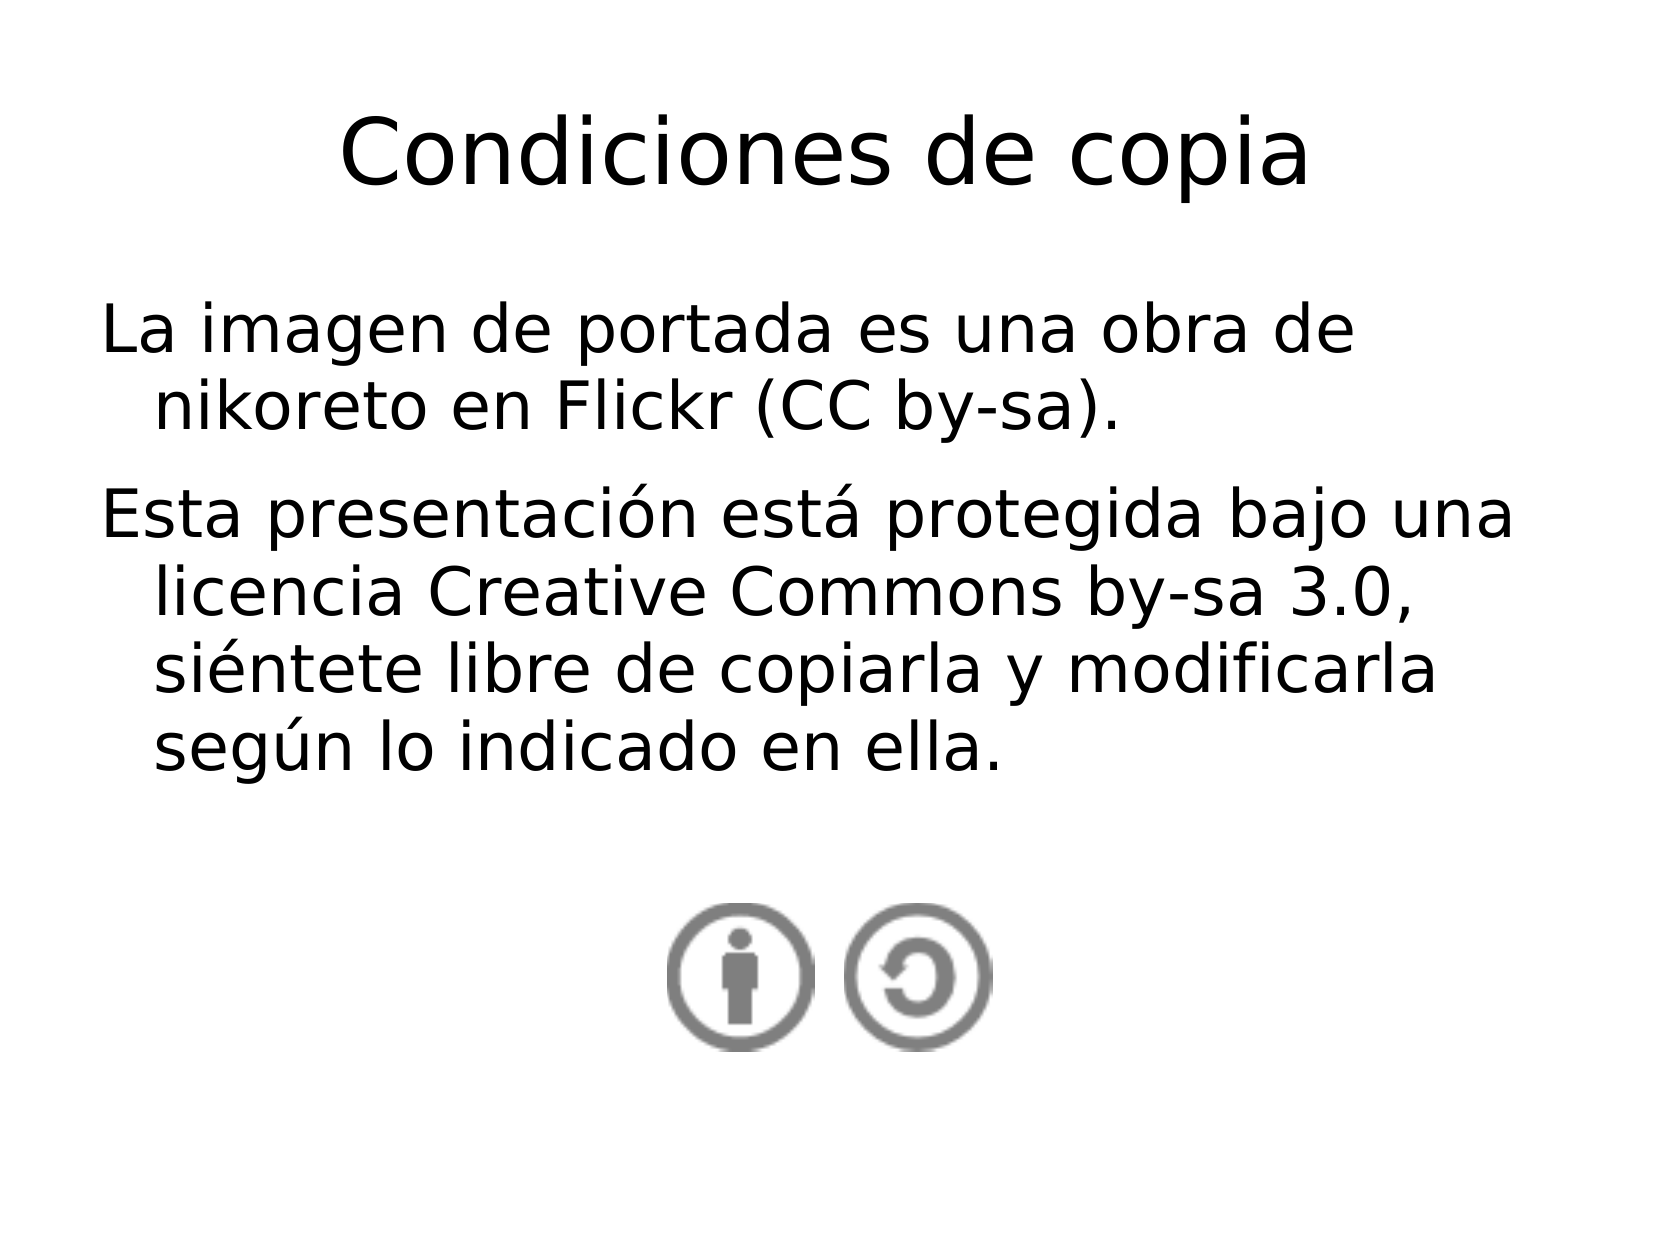

# Condiciones de copia
La imagen de portada es una obra de nikoreto en Flickr (CC by-sa).
Esta presentación está protegida bajo una licencia Creative Commons by-sa 3.0, siéntete libre de copiarla y modificarla según lo indicado en ella.